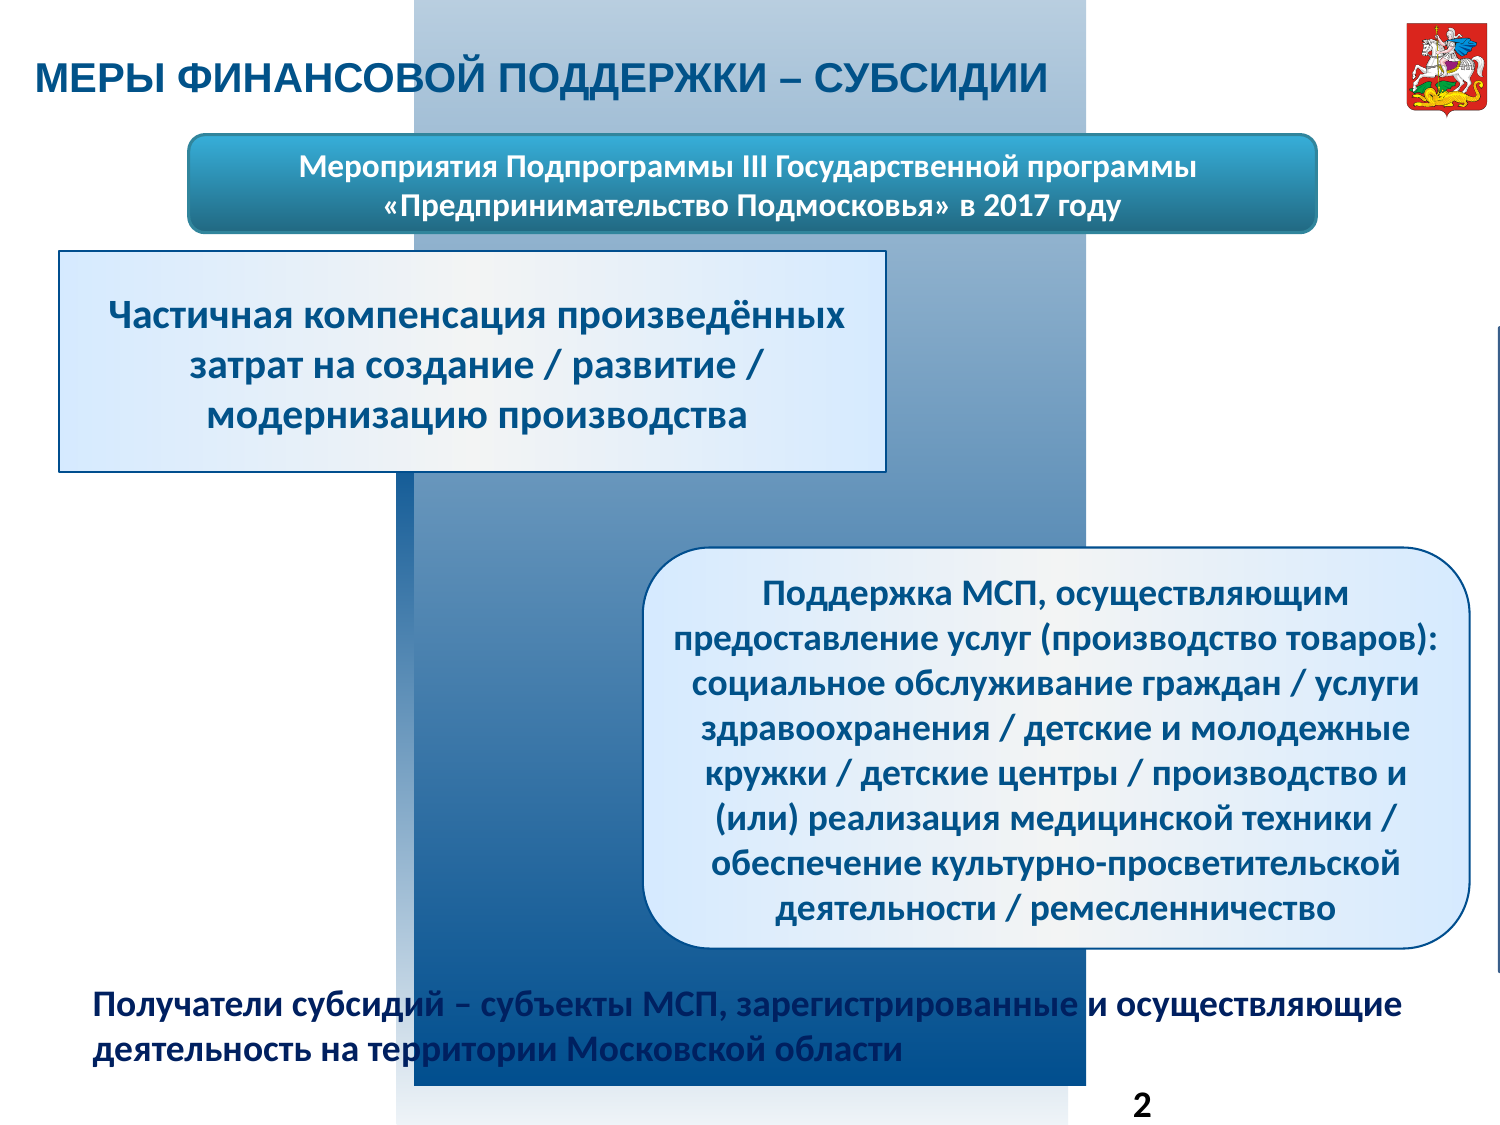

# МЕРЫ ФИНАНСОВОЙ ПОДДЕРЖКИ – СУБСИДИИ
Мероприятия Подпрограммы III Государственной программы
«Предпринимательство Подмосковья» в 2017 году
Частичная компенсация произведённых затрат на создание / развитие / модернизацию производства
МОДЕРНИЗАЦИЯ
Поддержка МСП, осуществляющим предоставление услуг (производство товаров): социальное обслуживание граждан / услуги здравоохранения / детские и молодежные кружки / детские центры / производство и (или) реализация медицинской техники / обеспечение культурно-просветительской деятельности / ремесленничество
СОЦИАЛЬНОЕ ПРЕДПРИНИМАТЕЛЬСТВО
Получатели субсидий – субъекты МСП, зарегистрированные и осуществляющие деятельность на территории Московской области